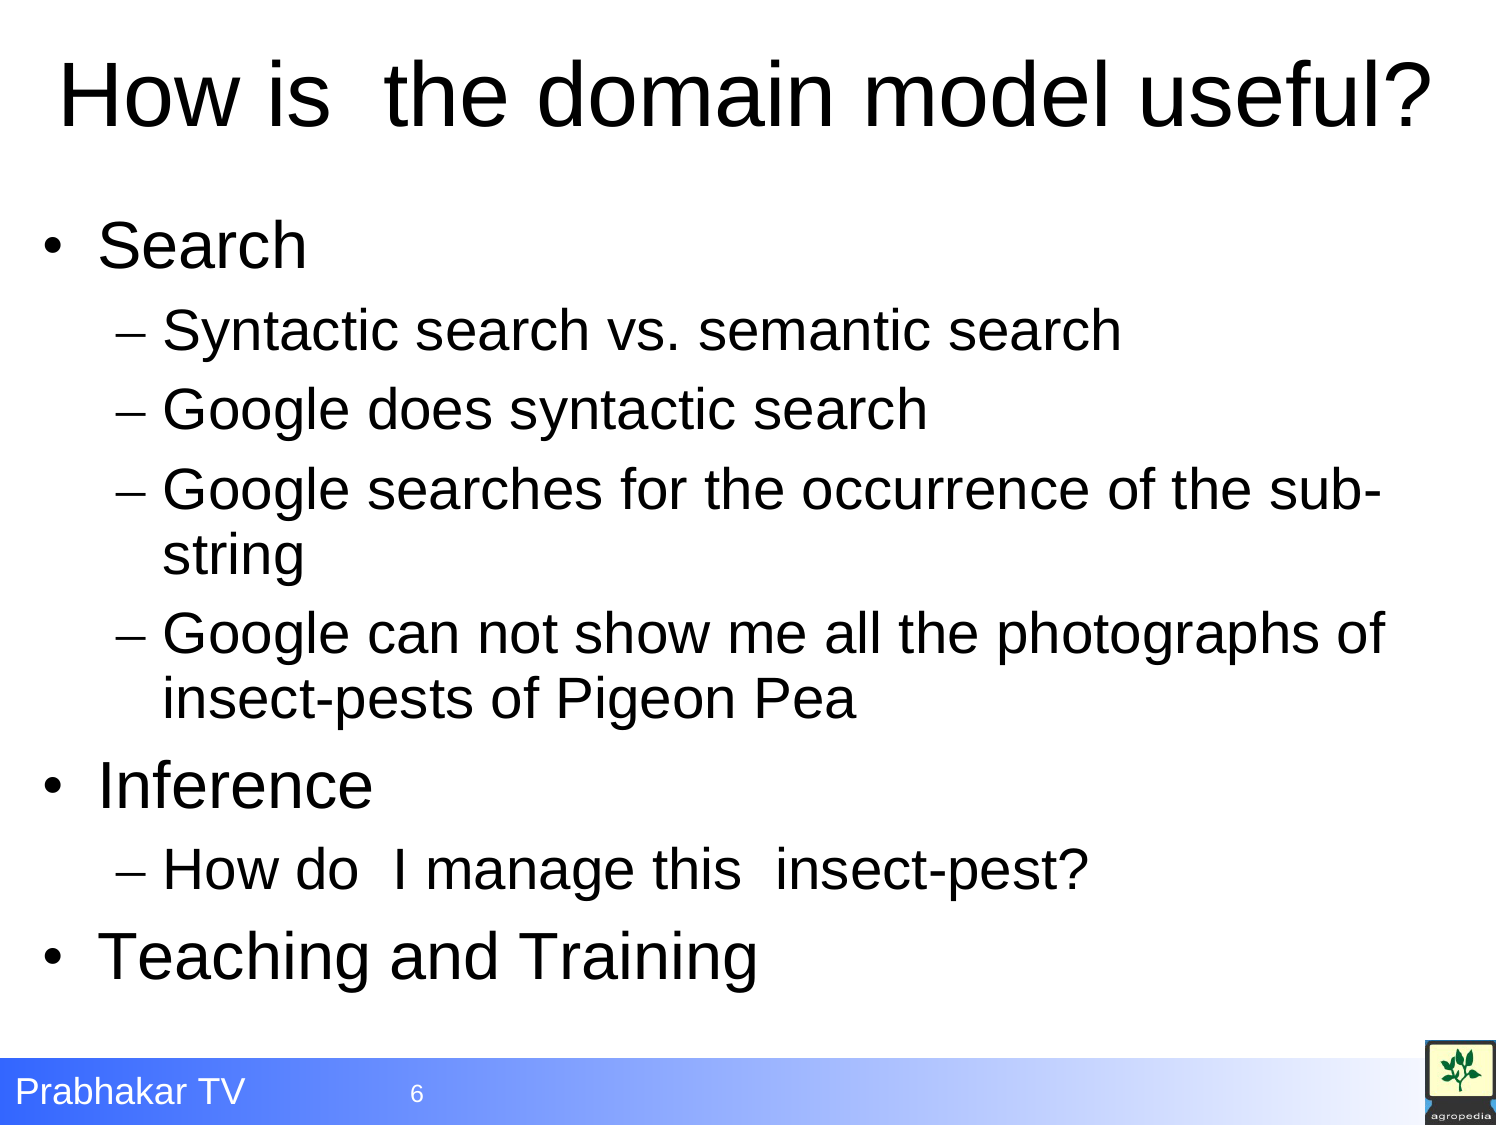

# How is the domain model useful?
Search
Syntactic search vs. semantic search
Google does syntactic search
Google searches for the occurrence of the sub-string
Google can not show me all the photographs of insect-pests of Pigeon Pea
Inference
How do I manage this insect-pest?
Teaching and Training